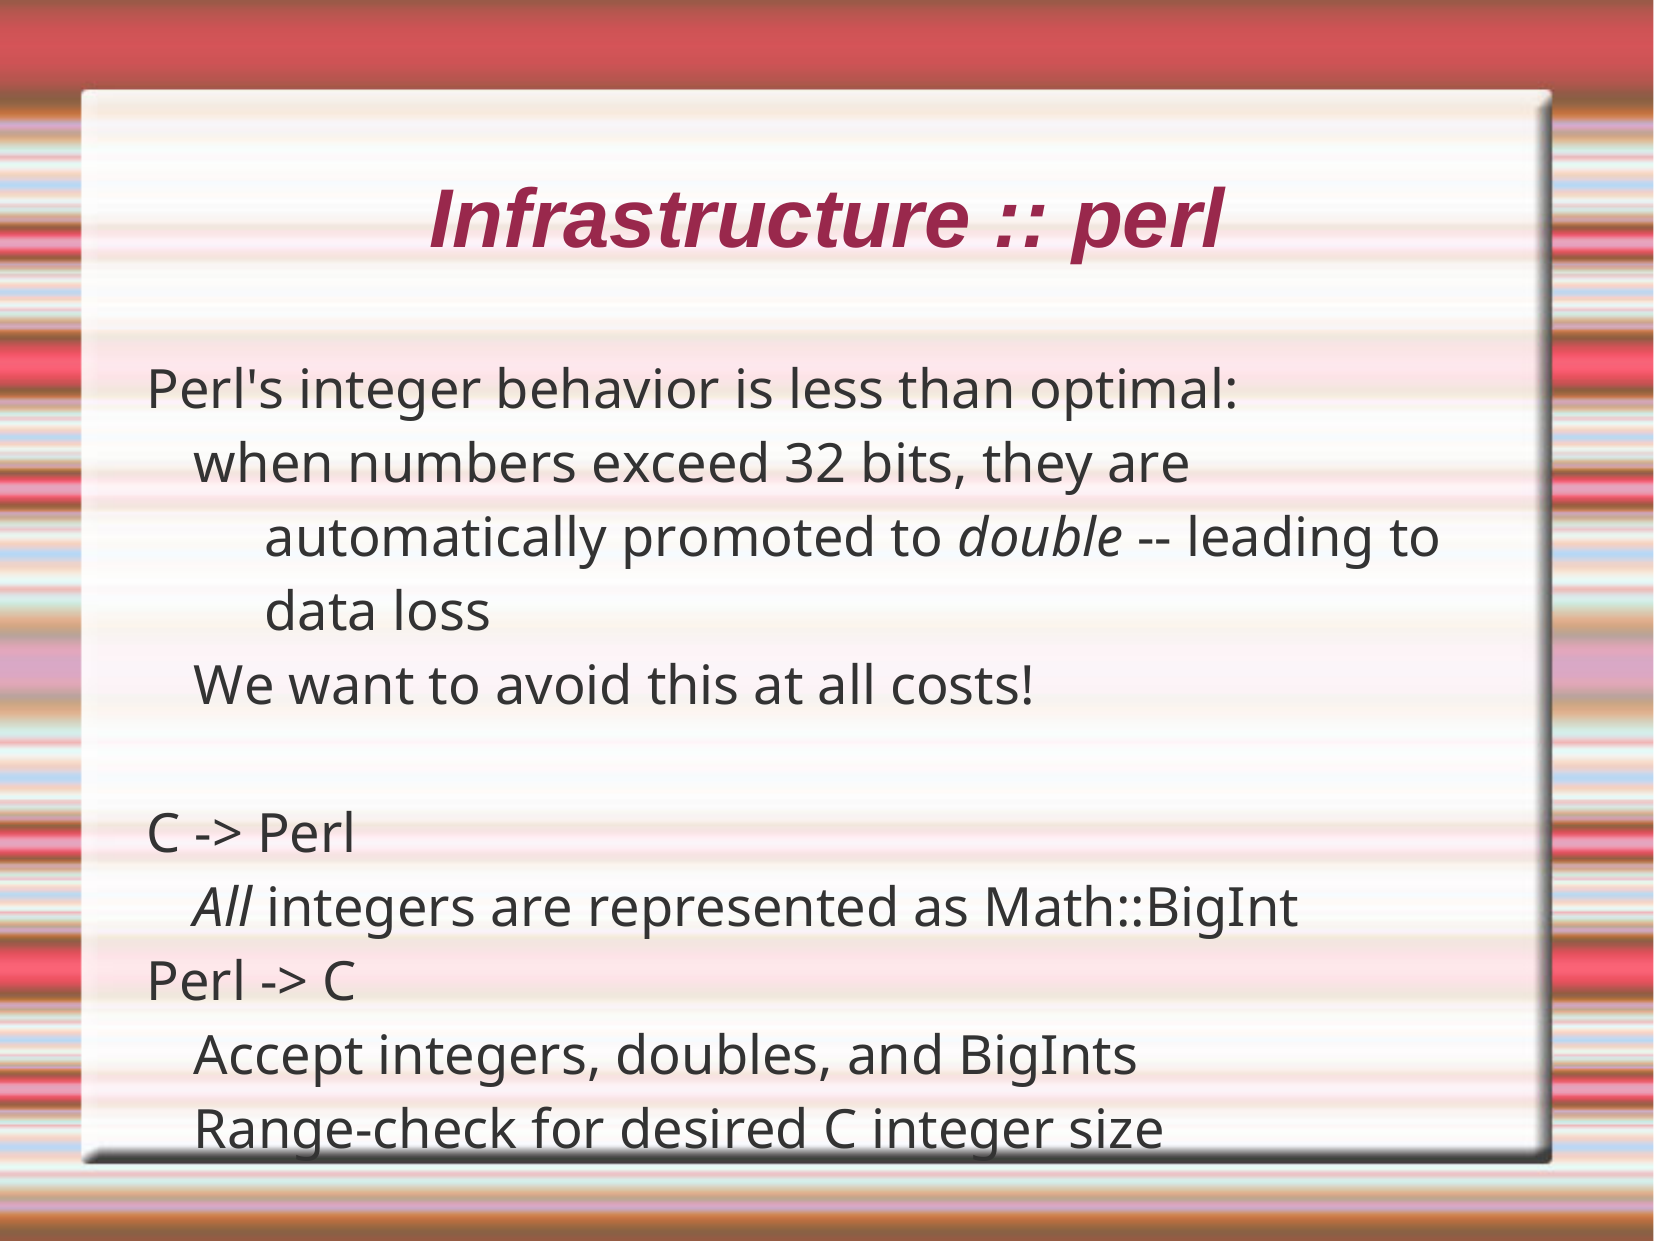

# Infrastructure :: perl
Perl's integer behavior is less than optimal:
when numbers exceed 32 bits, they are automatically promoted to double -- leading to data loss
We want to avoid this at all costs!
C -> Perl
All integers are represented as Math::BigInt
Perl -> C
Accept integers, doubles, and BigInts
Range-check for desired C integer size